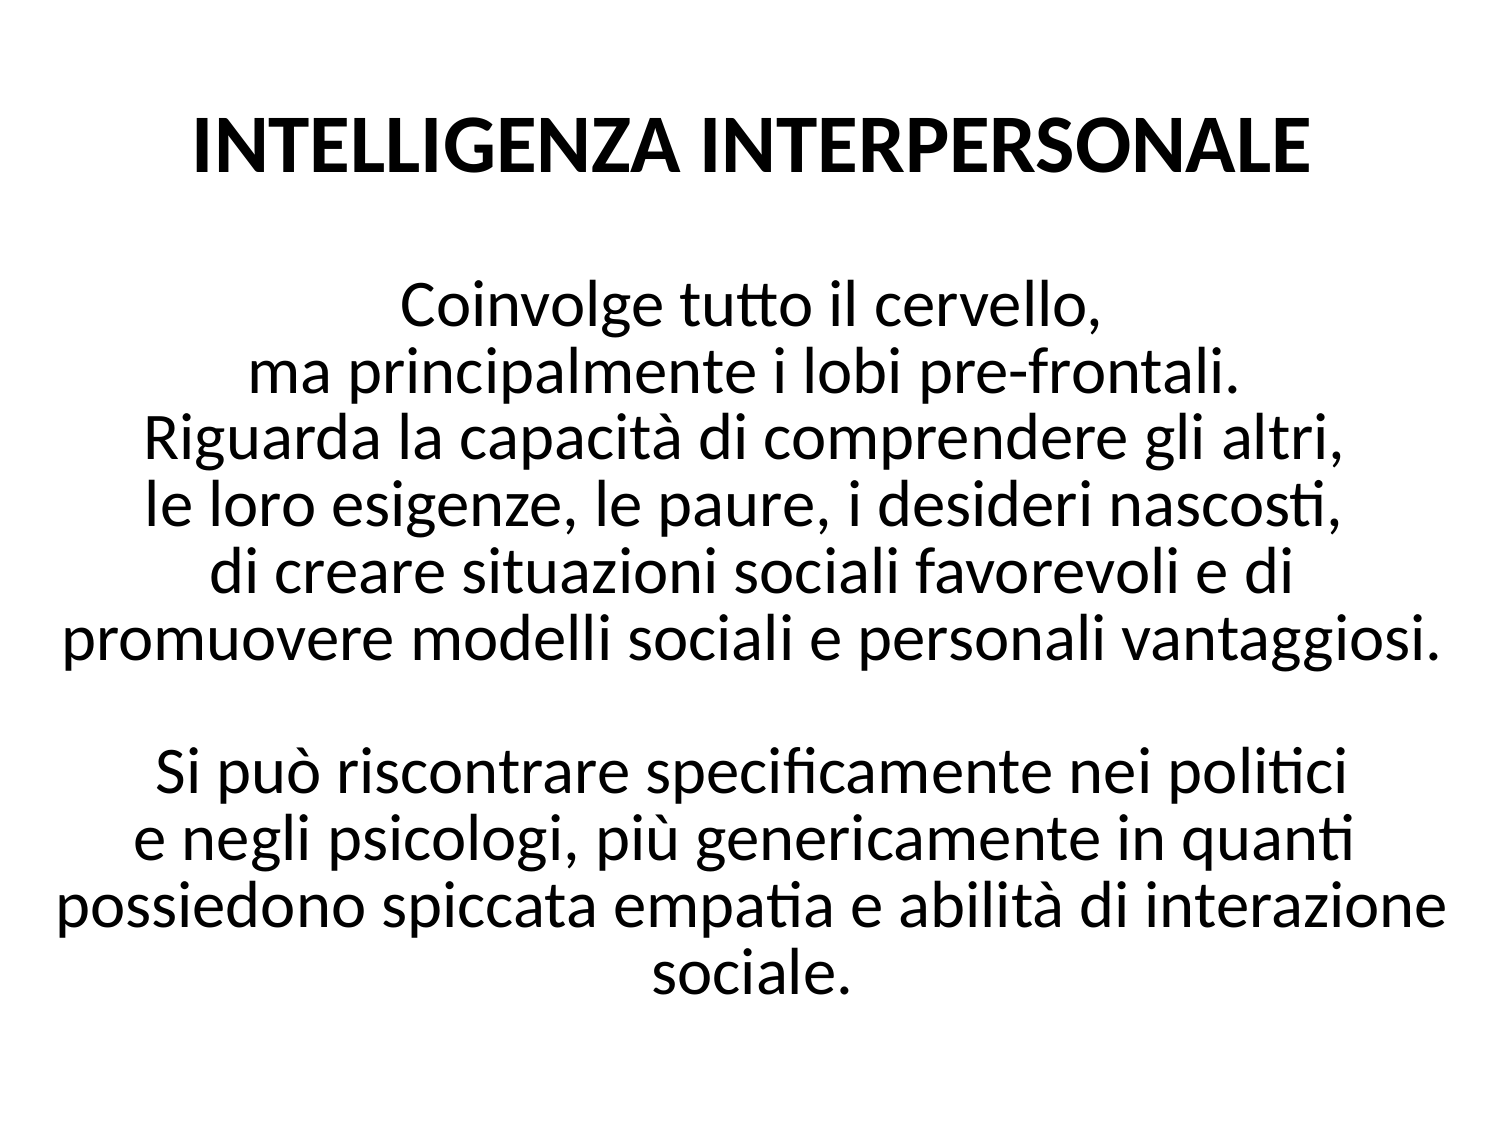

# INTELLIGENZA INTERPERSONALE Coinvolge tutto il cervello, ma principalmente i lobi pre-frontali. Riguarda la capacità di comprendere gli altri, le loro esigenze, le paure, i desideri nascosti, di creare situazioni sociali favorevoli e di promuovere modelli sociali e personali vantaggiosi. Si può riscontrare specificamente nei politici e negli psicologi, più genericamente in quanti possiedono spiccata empatia e abilità di interazione sociale.